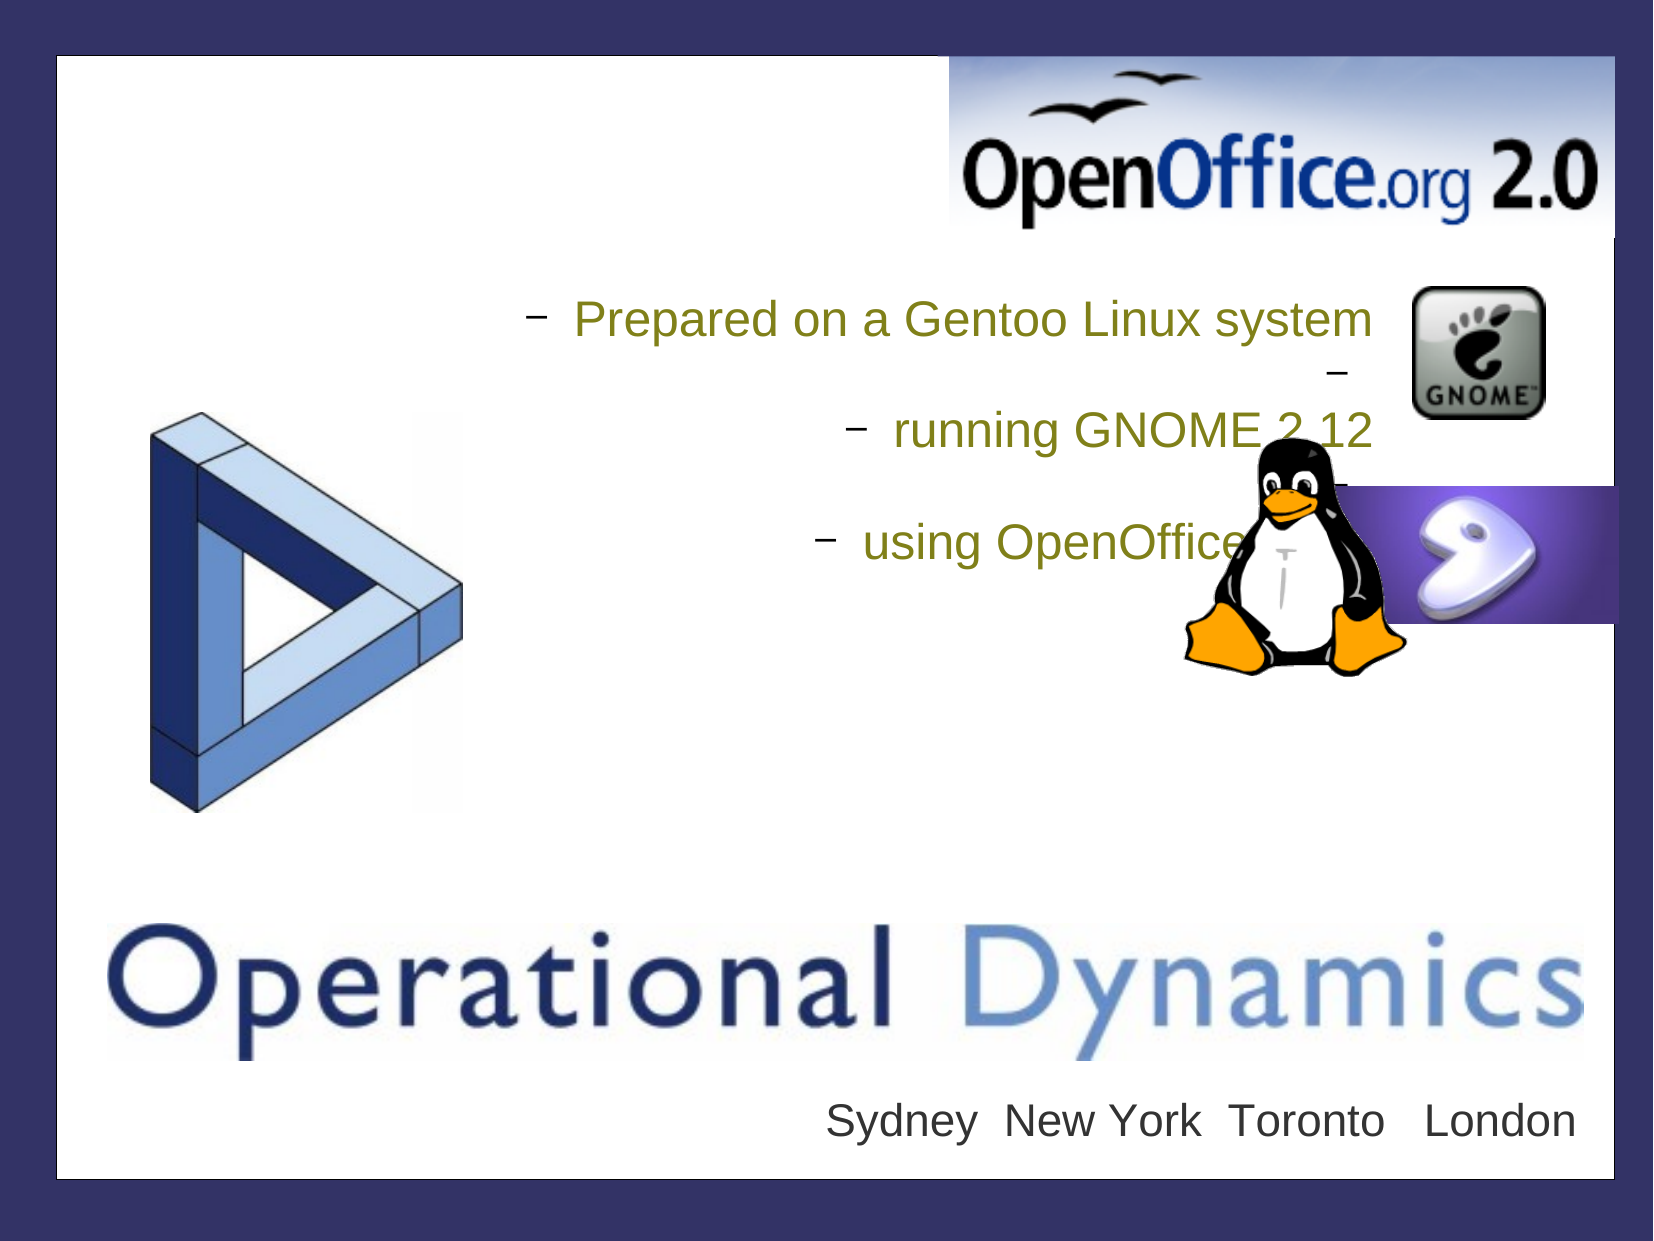

Prepared on a Gentoo Linux system
running GNOME 2.12
using OpenOffice 2.0.0
Sydney New York Toronto London